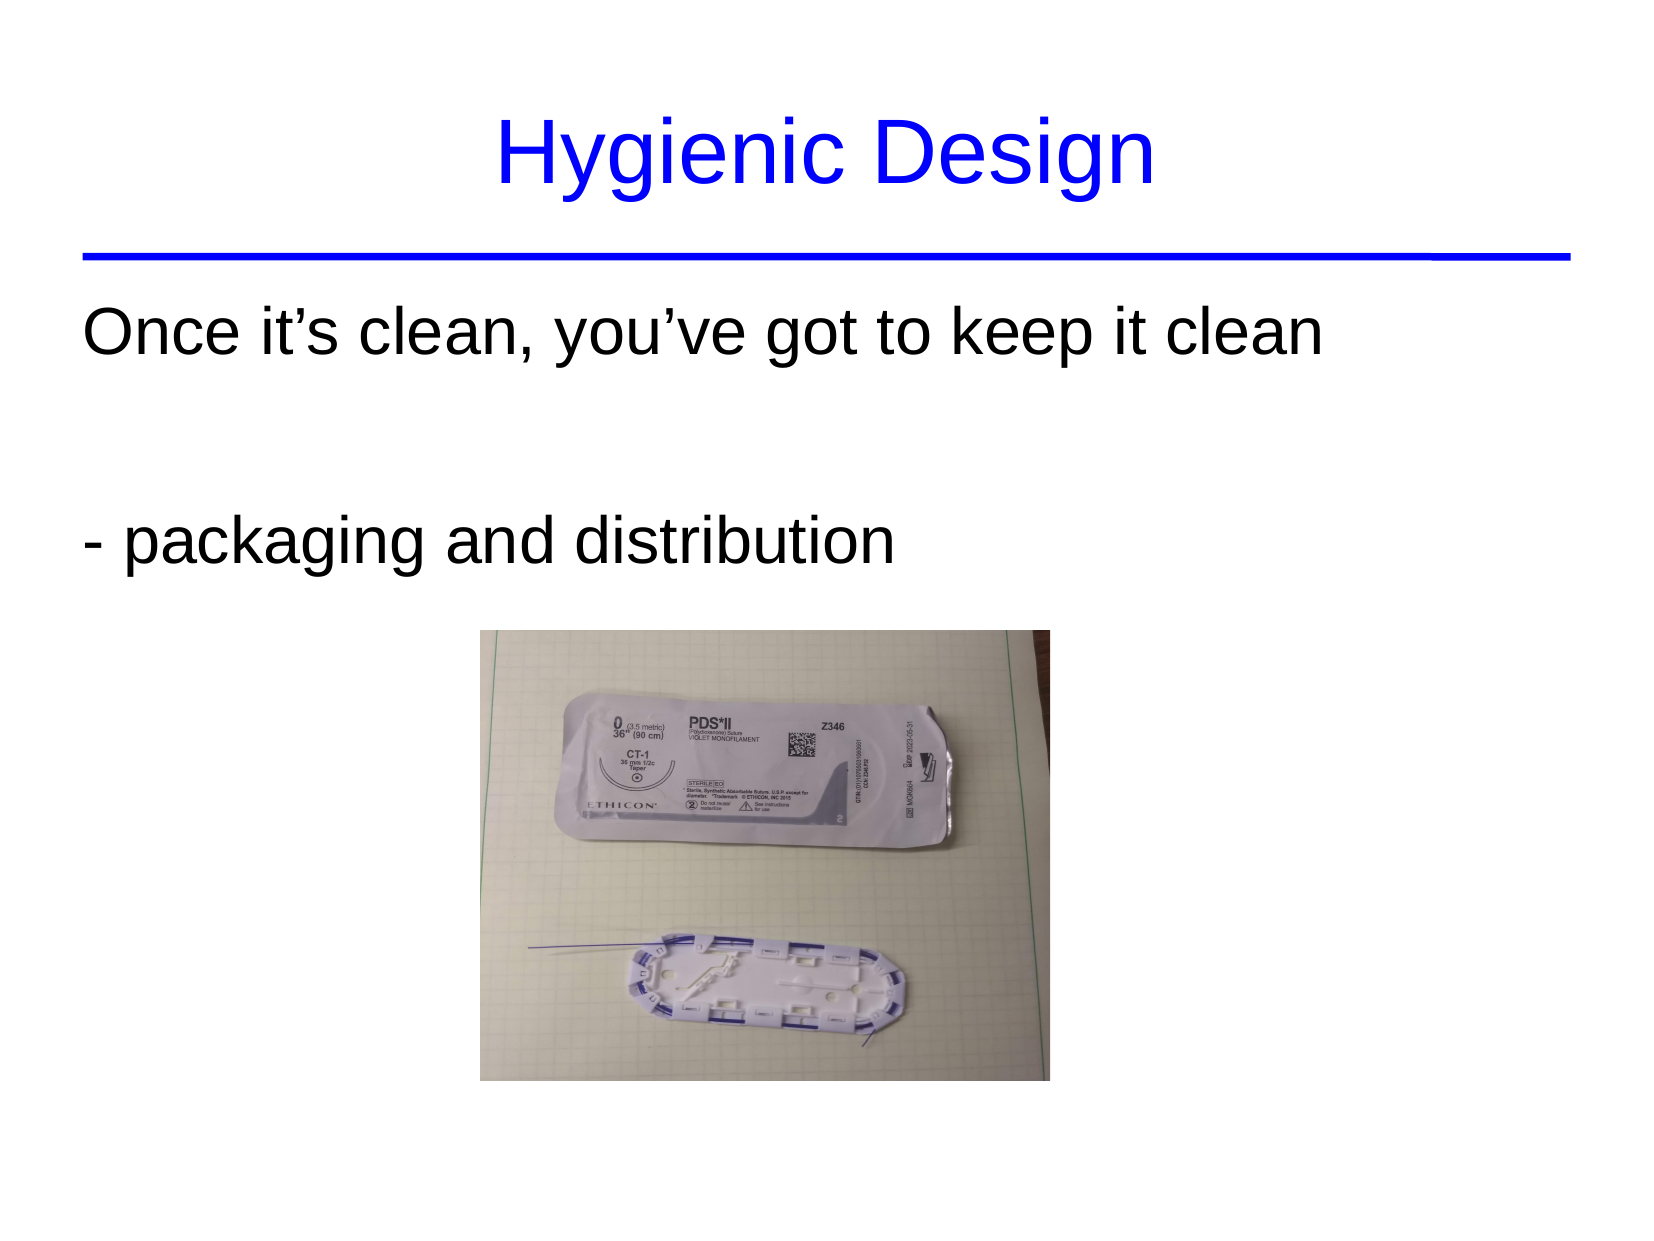

# Hygienic Design
Once it’s clean, you’ve got to keep it clean
- packaging and distribution